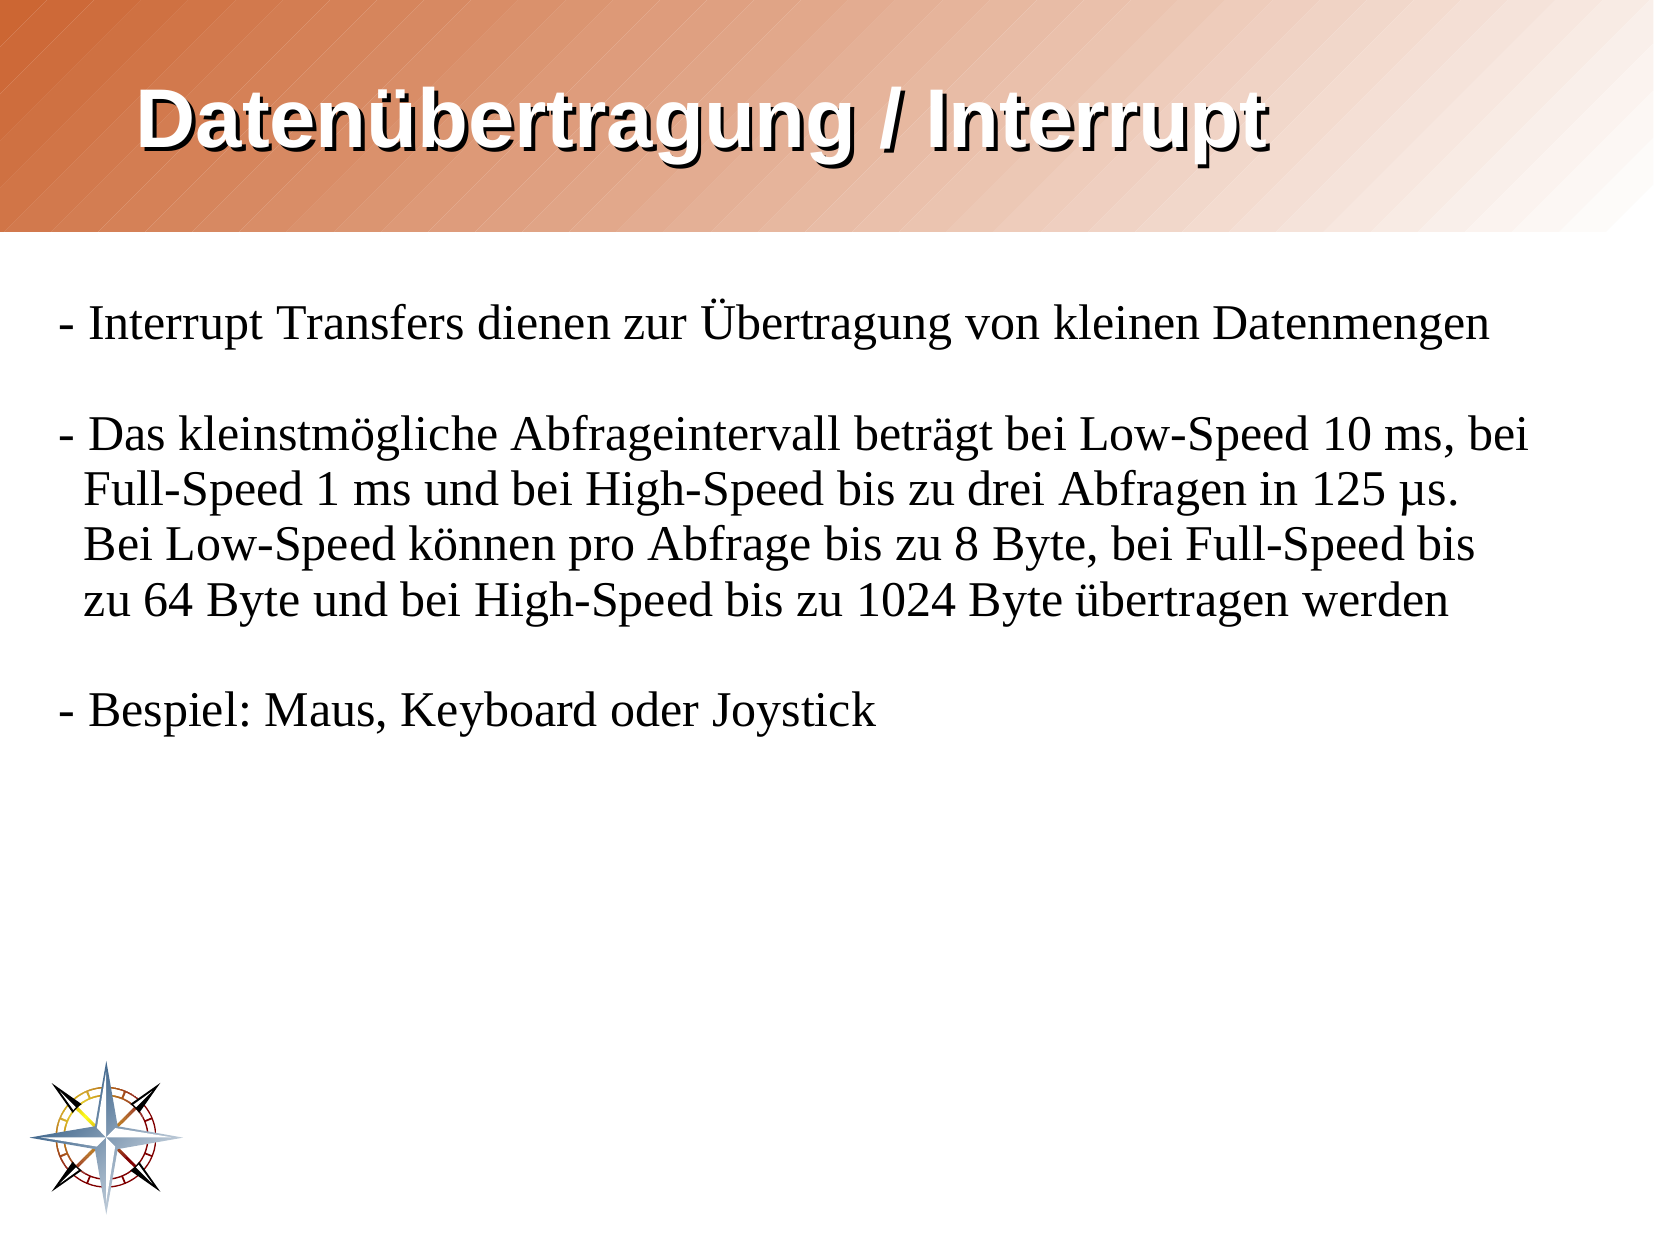

# Datenübertragung / Interrupt
- Interrupt Transfers dienen zur Übertragung von kleinen Datenmengen
- Das kleinstmögliche Abfrageintervall beträgt bei Low-Speed 10 ms, bei Full-Speed 1 ms und bei High-Speed bis zu drei Abfragen in 125 µs. Bei Low-Speed können pro Abfrage bis zu 8 Byte, bei Full-Speed bis zu 64 Byte und bei High-Speed bis zu 1024 Byte übertragen werden
- Bespiel: Maus, Keyboard oder Joystick